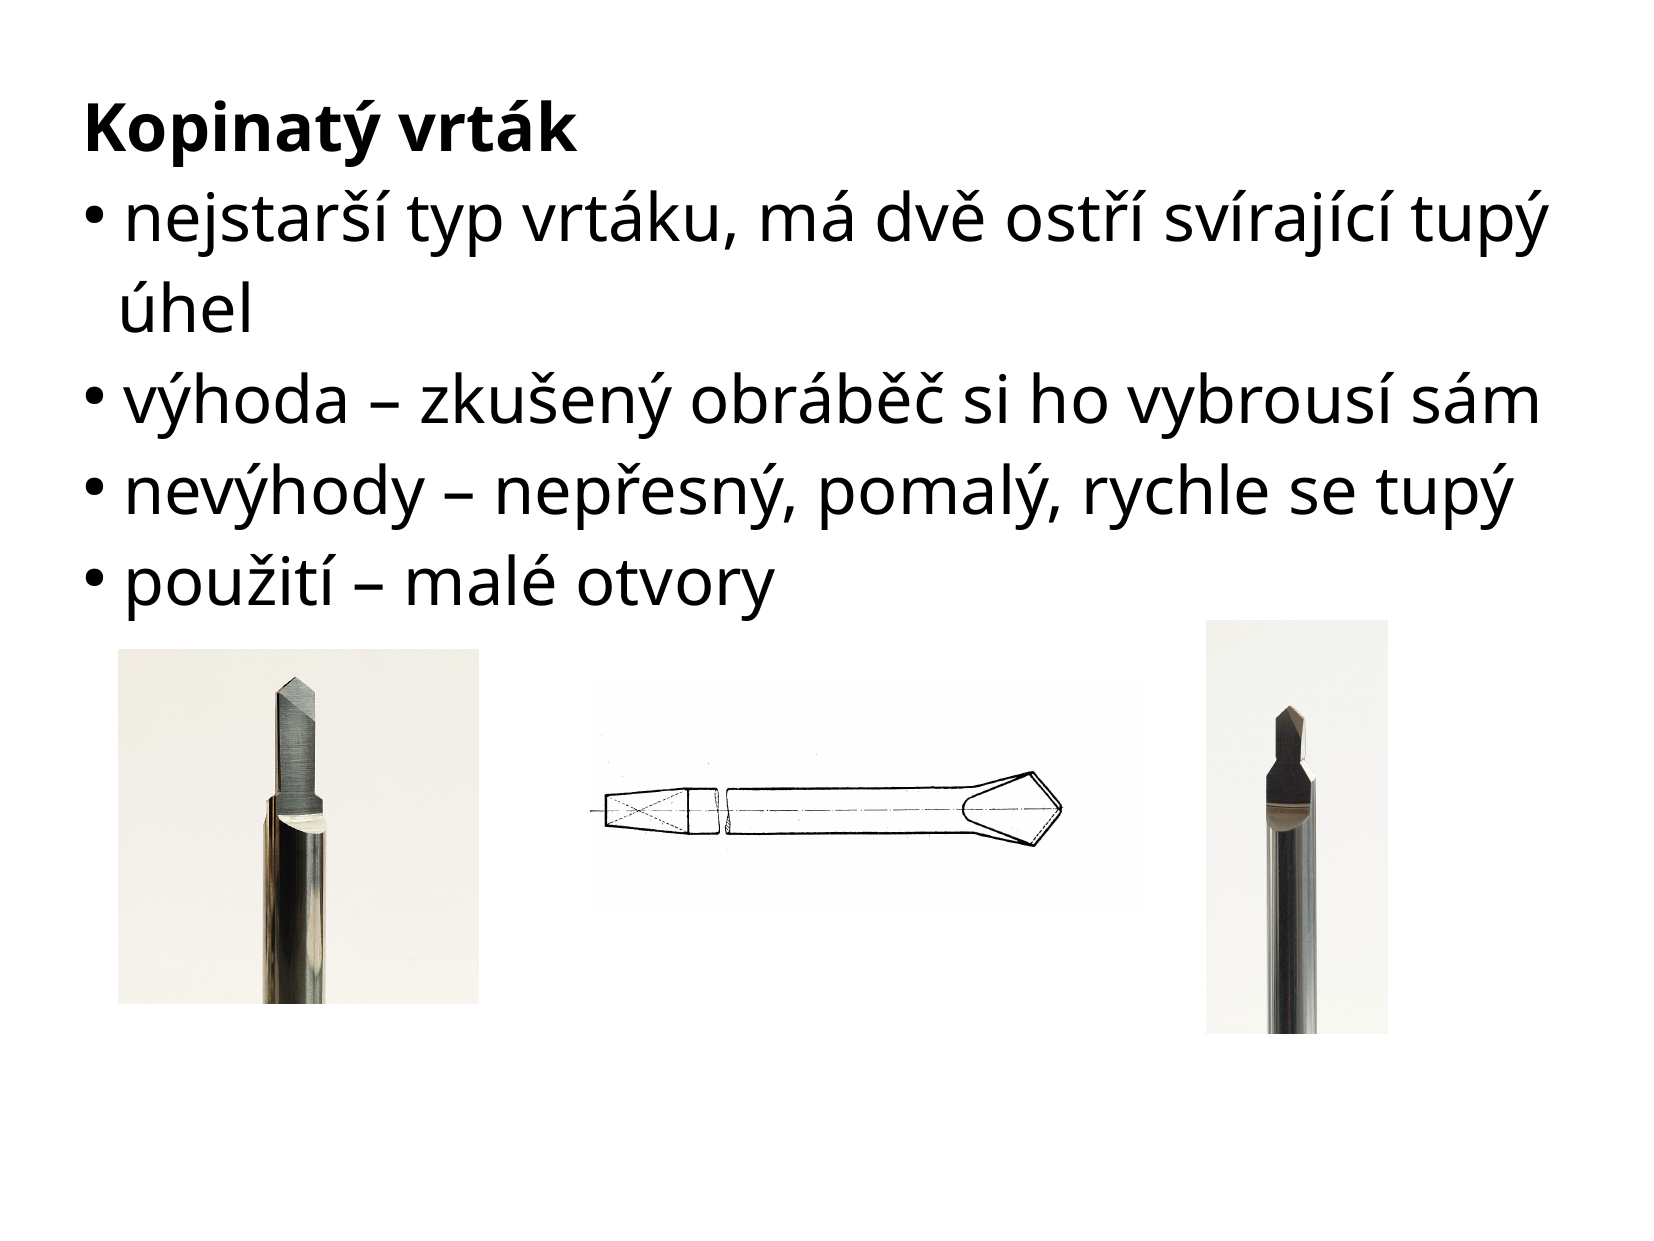

# Druhy vrtáků
Kopinatý vrták
 nejstarší typ vrtáku, má dvě ostří svírající tupý úhel
 výhoda – zkušený obráběč si ho vybrousí sám
 nevýhody – nepřesný, pomalý, rychle se tupý
 použití – malé otvory